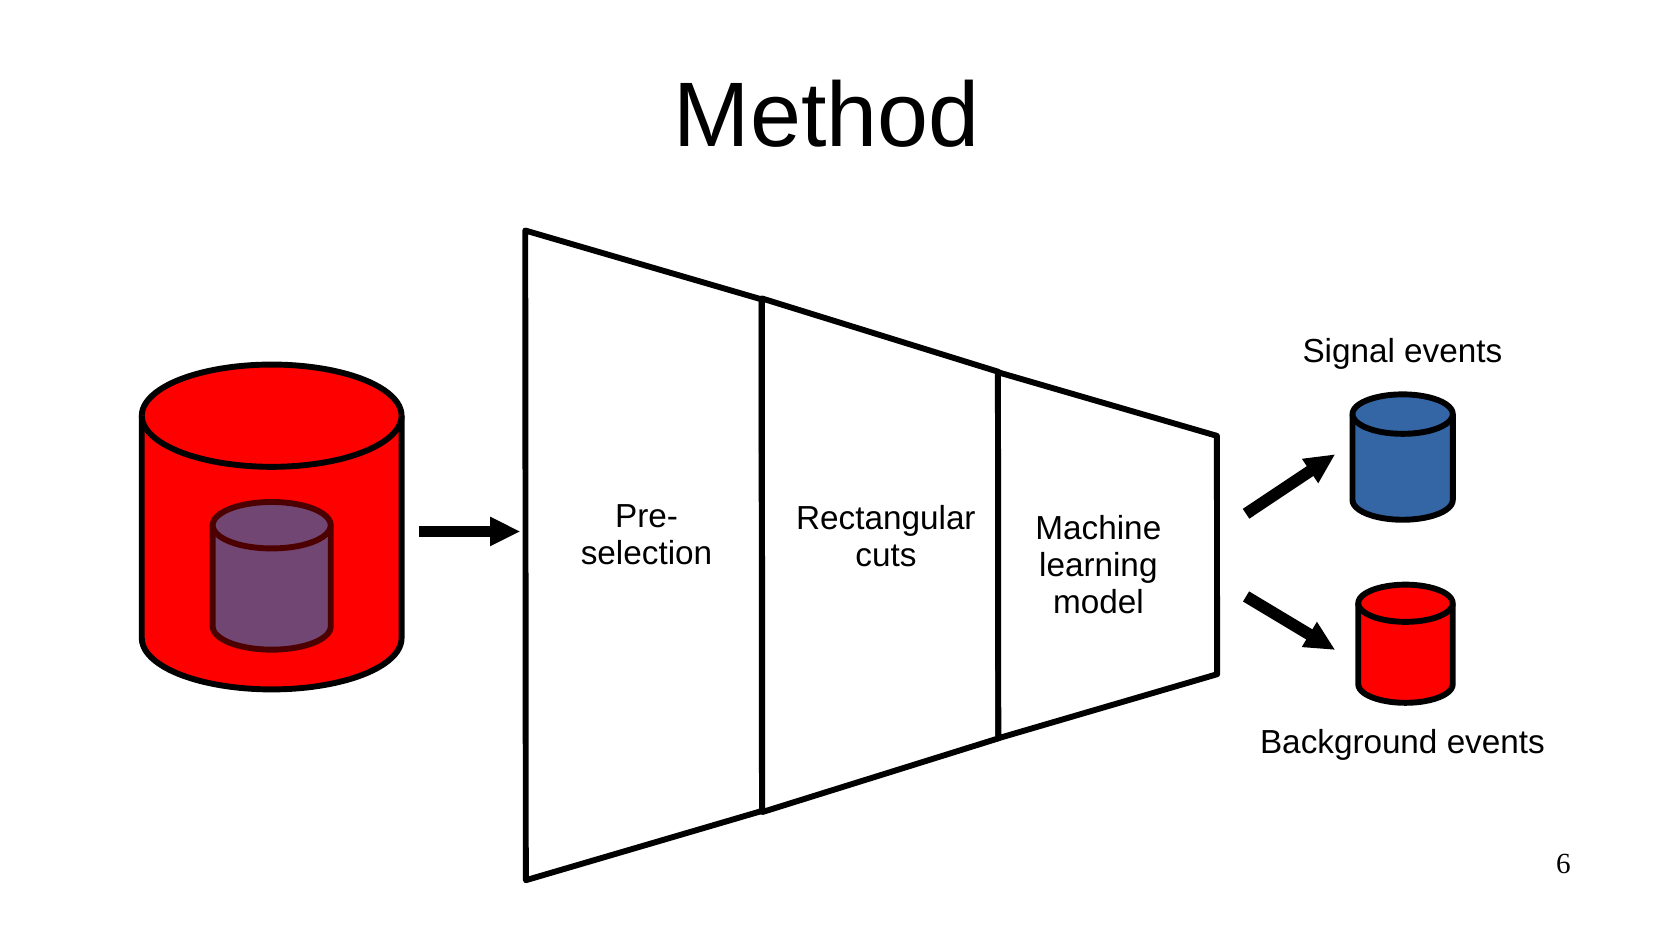

# Method
Signal events
Pre-selection
Rectangular cuts
Machine learning model
Background events
6